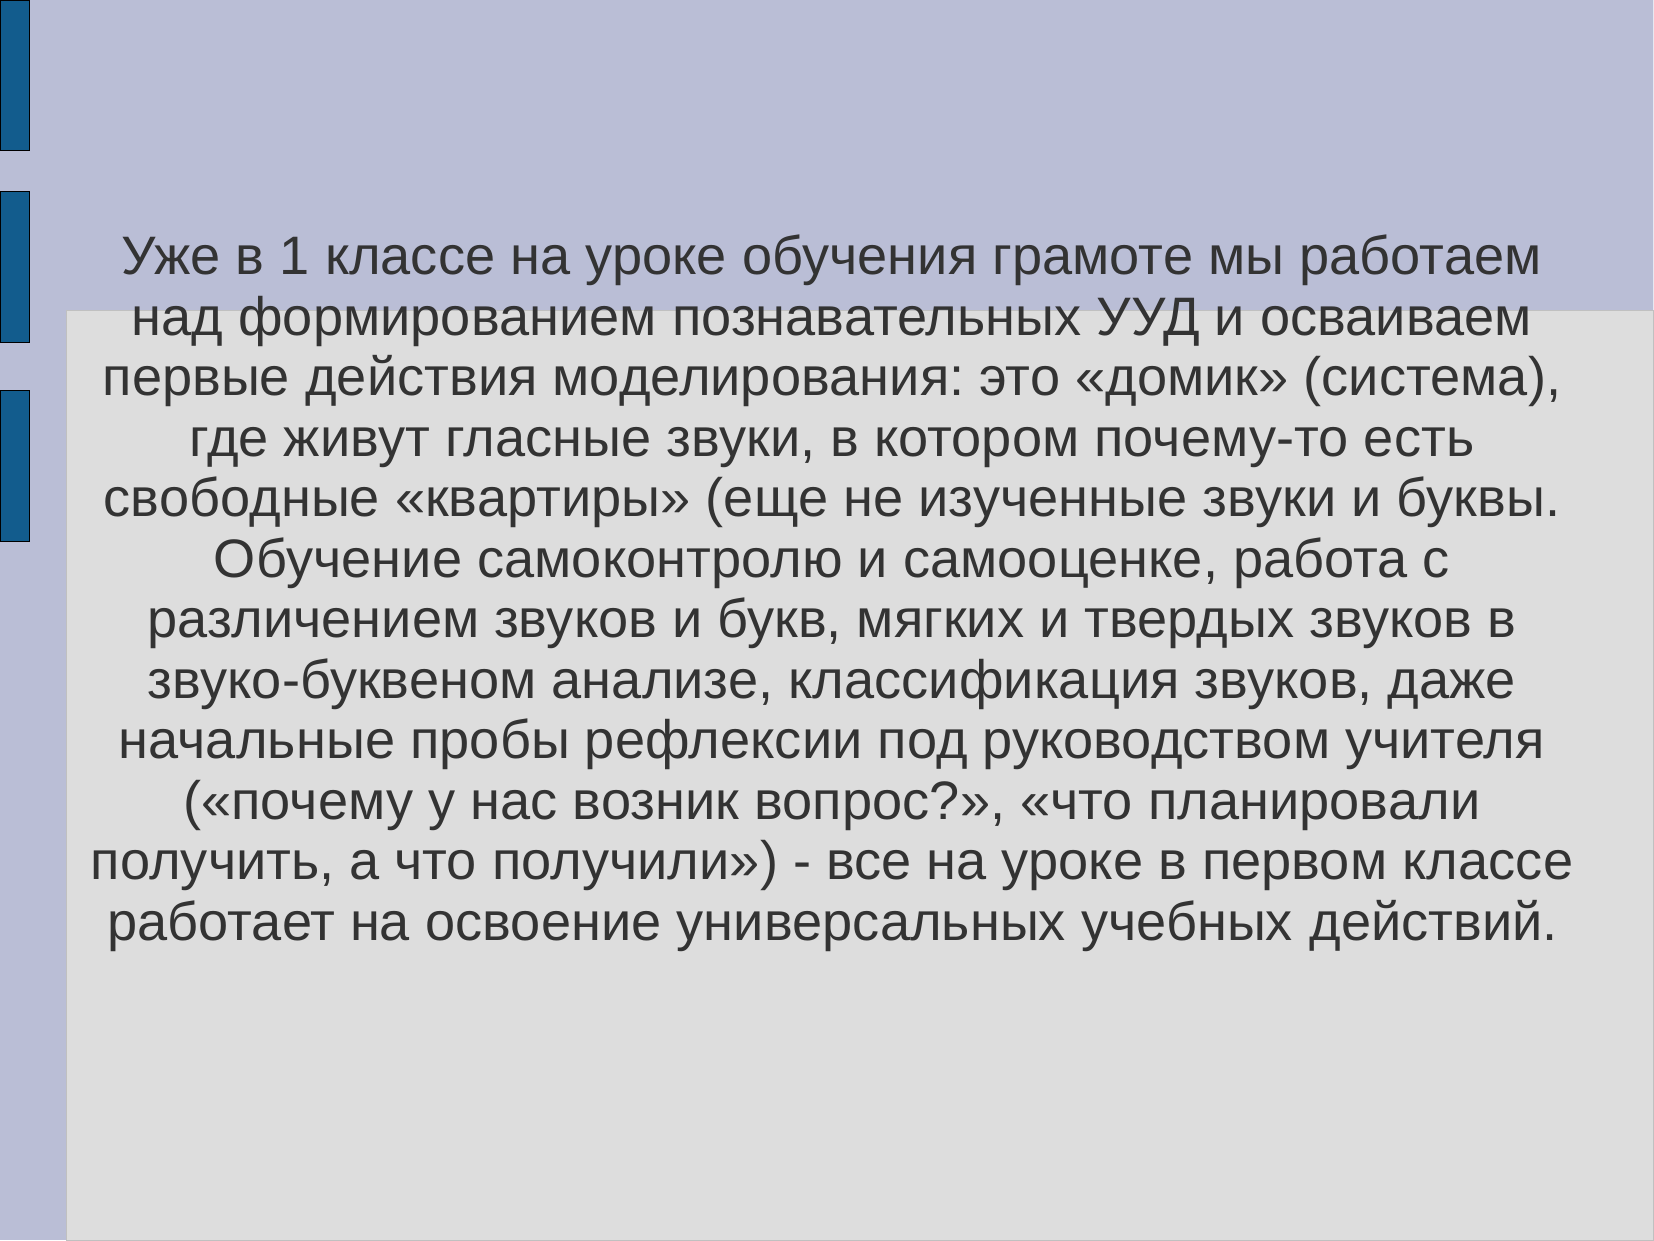

# Уже в 1 классе на уроке обучения грамоте мы работаем над формированием познавательных УУД и осваиваем первые действия моделирования: это «домик» (система), где живут гласные звуки, в котором почему-то есть свободные «квартиры» (еще не изученные звуки и буквы. Обучение самоконтролю и самооценке, работа с различением звуков и букв, мягких и твердых звуков в звуко-буквеном анализе, классификация звуков, даже начальные пробы рефлексии под руководством учителя («почему у нас возник вопрос?», «что планировали получить, а что получили») - все на уроке в первом классе работает на освоение универсальных учебных действий.